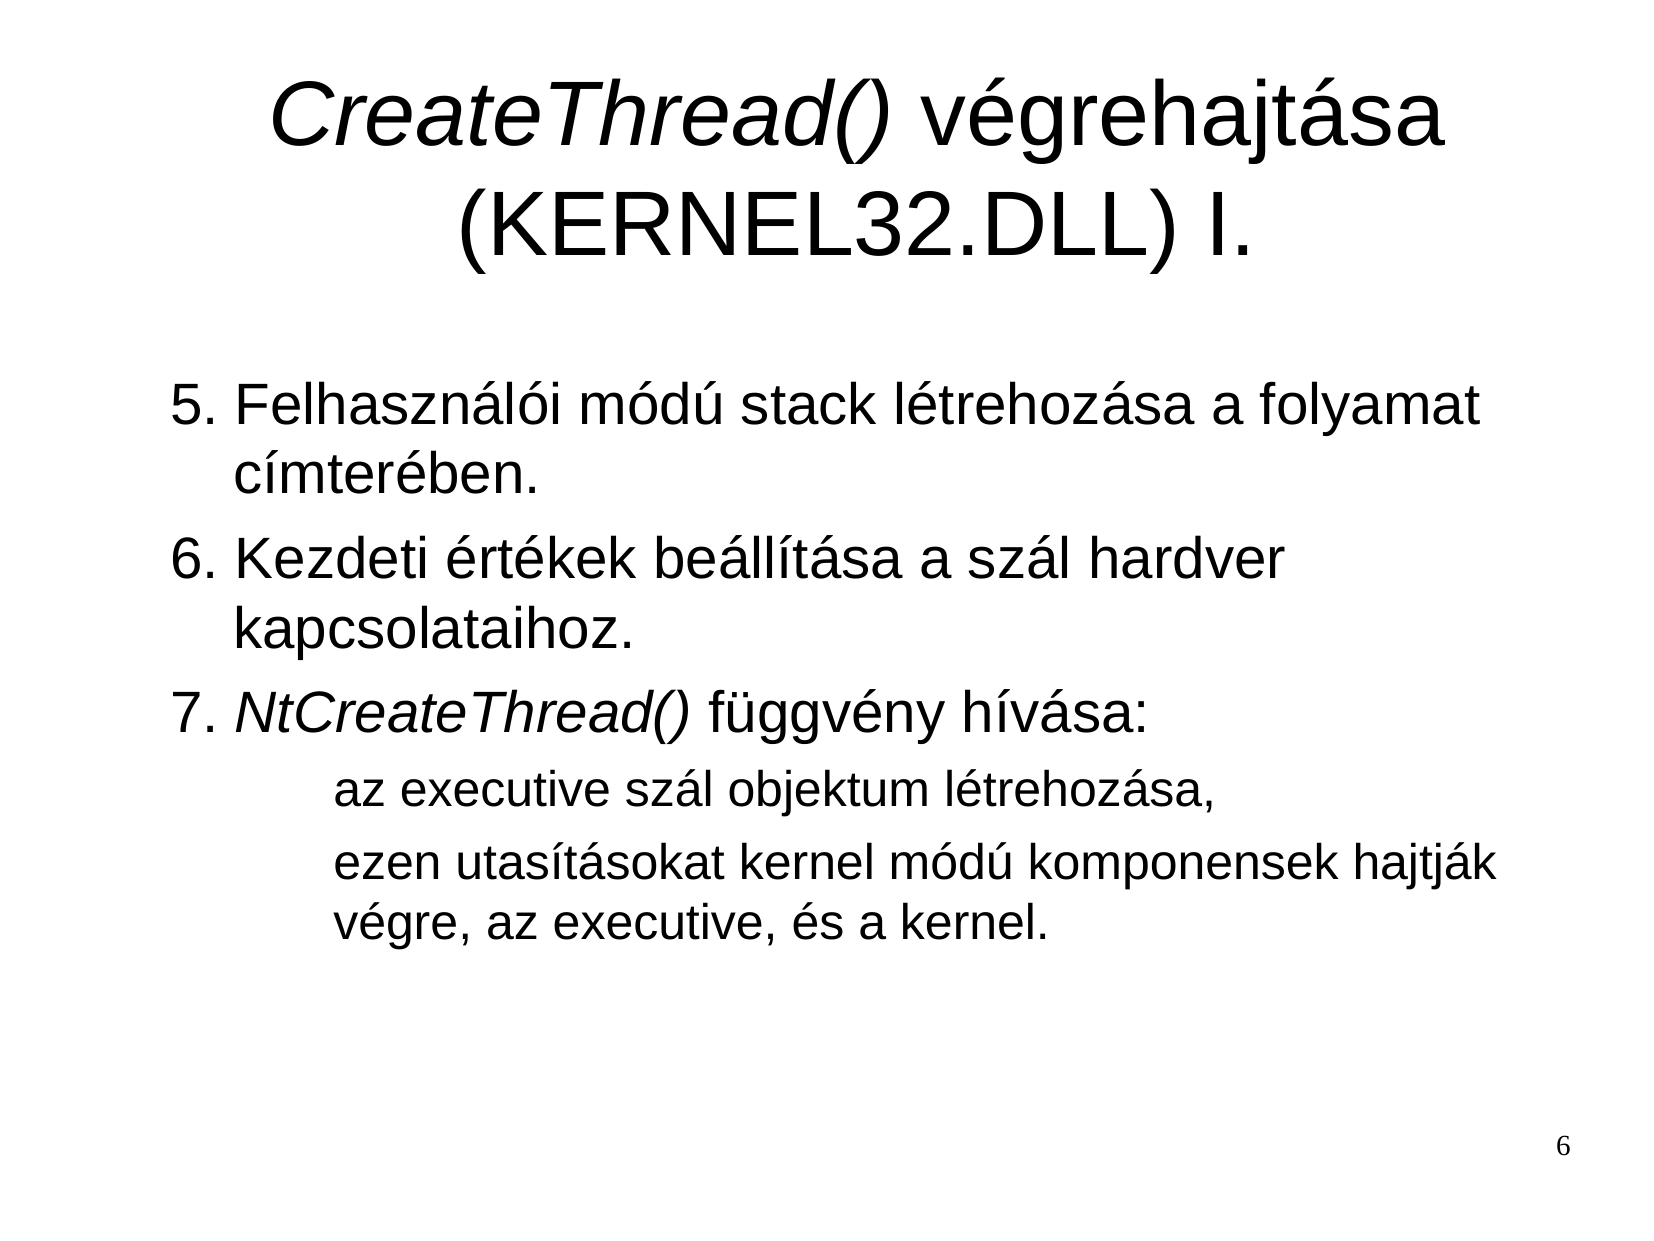

# CreateThread() végrehajtása (KERNEL32.DLL) I.
5. Felhasználói módú stack létrehozása a folyamat címterében.
6. Kezdeti értékek beállítása a szál hardver kapcsolataihoz.
7. NtCreateThread() függvény hívása:
az executive szál objektum létrehozása,
ezen utasításokat kernel módú komponensek hajtják végre, az executive, és a kernel.
6